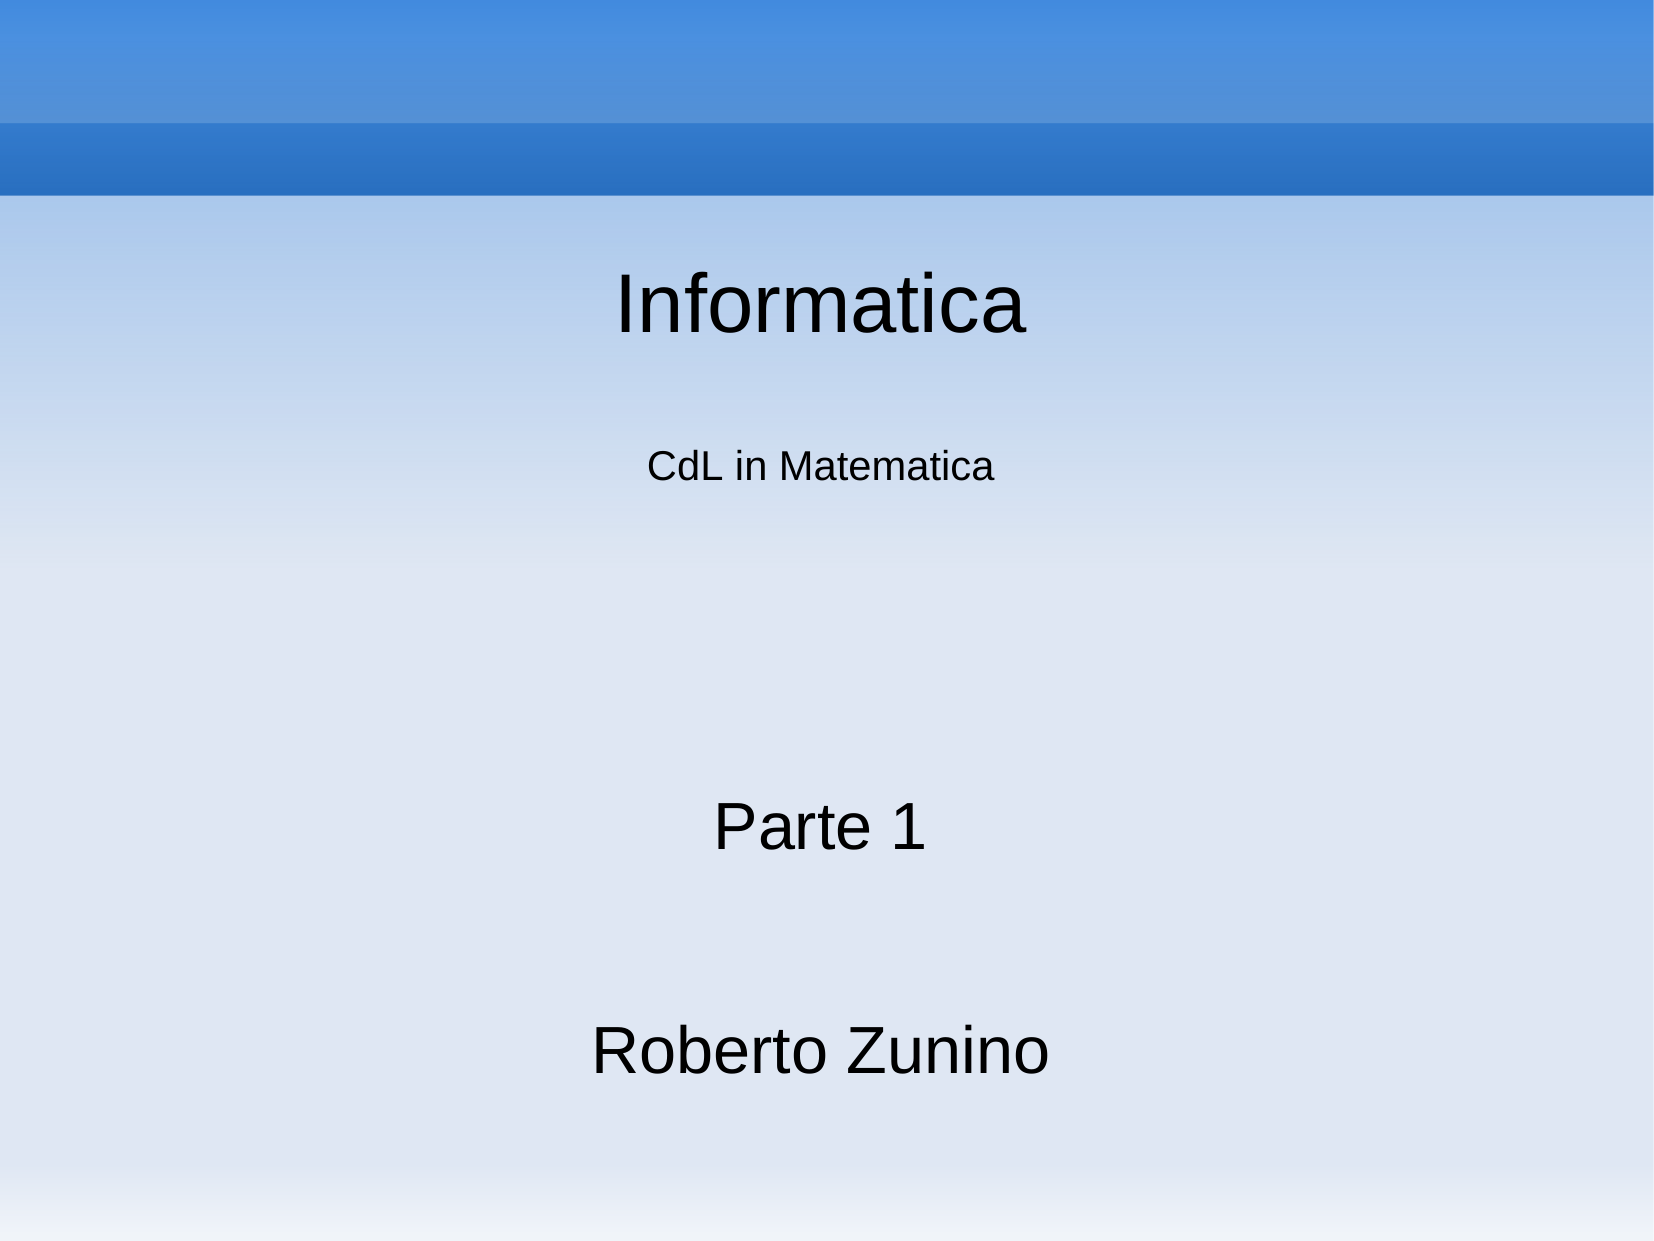

# Informatica CdL in Matematica
Parte 1
Roberto Zunino